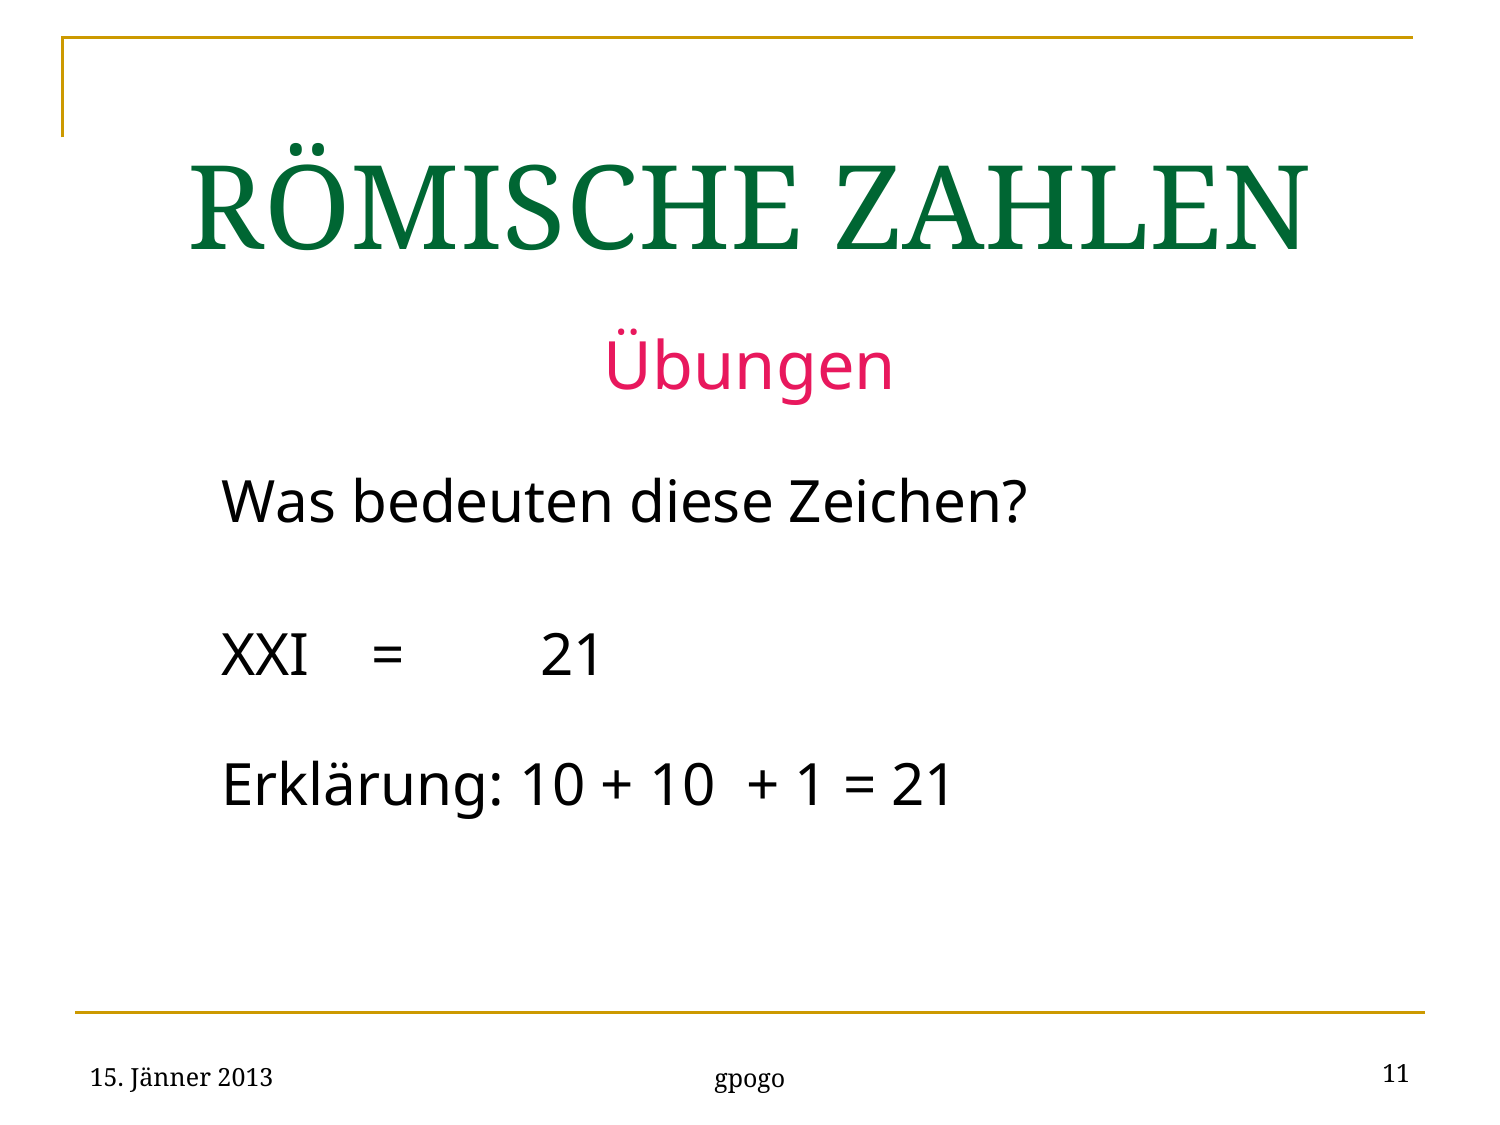

# RÖMISCHE ZAHLEN
Übungen
Was bedeuten diese Zeichen?
XXI	=
21
Erklärung: 10 + 10 + 1 = 21
15. Jänner 2013
gpogo